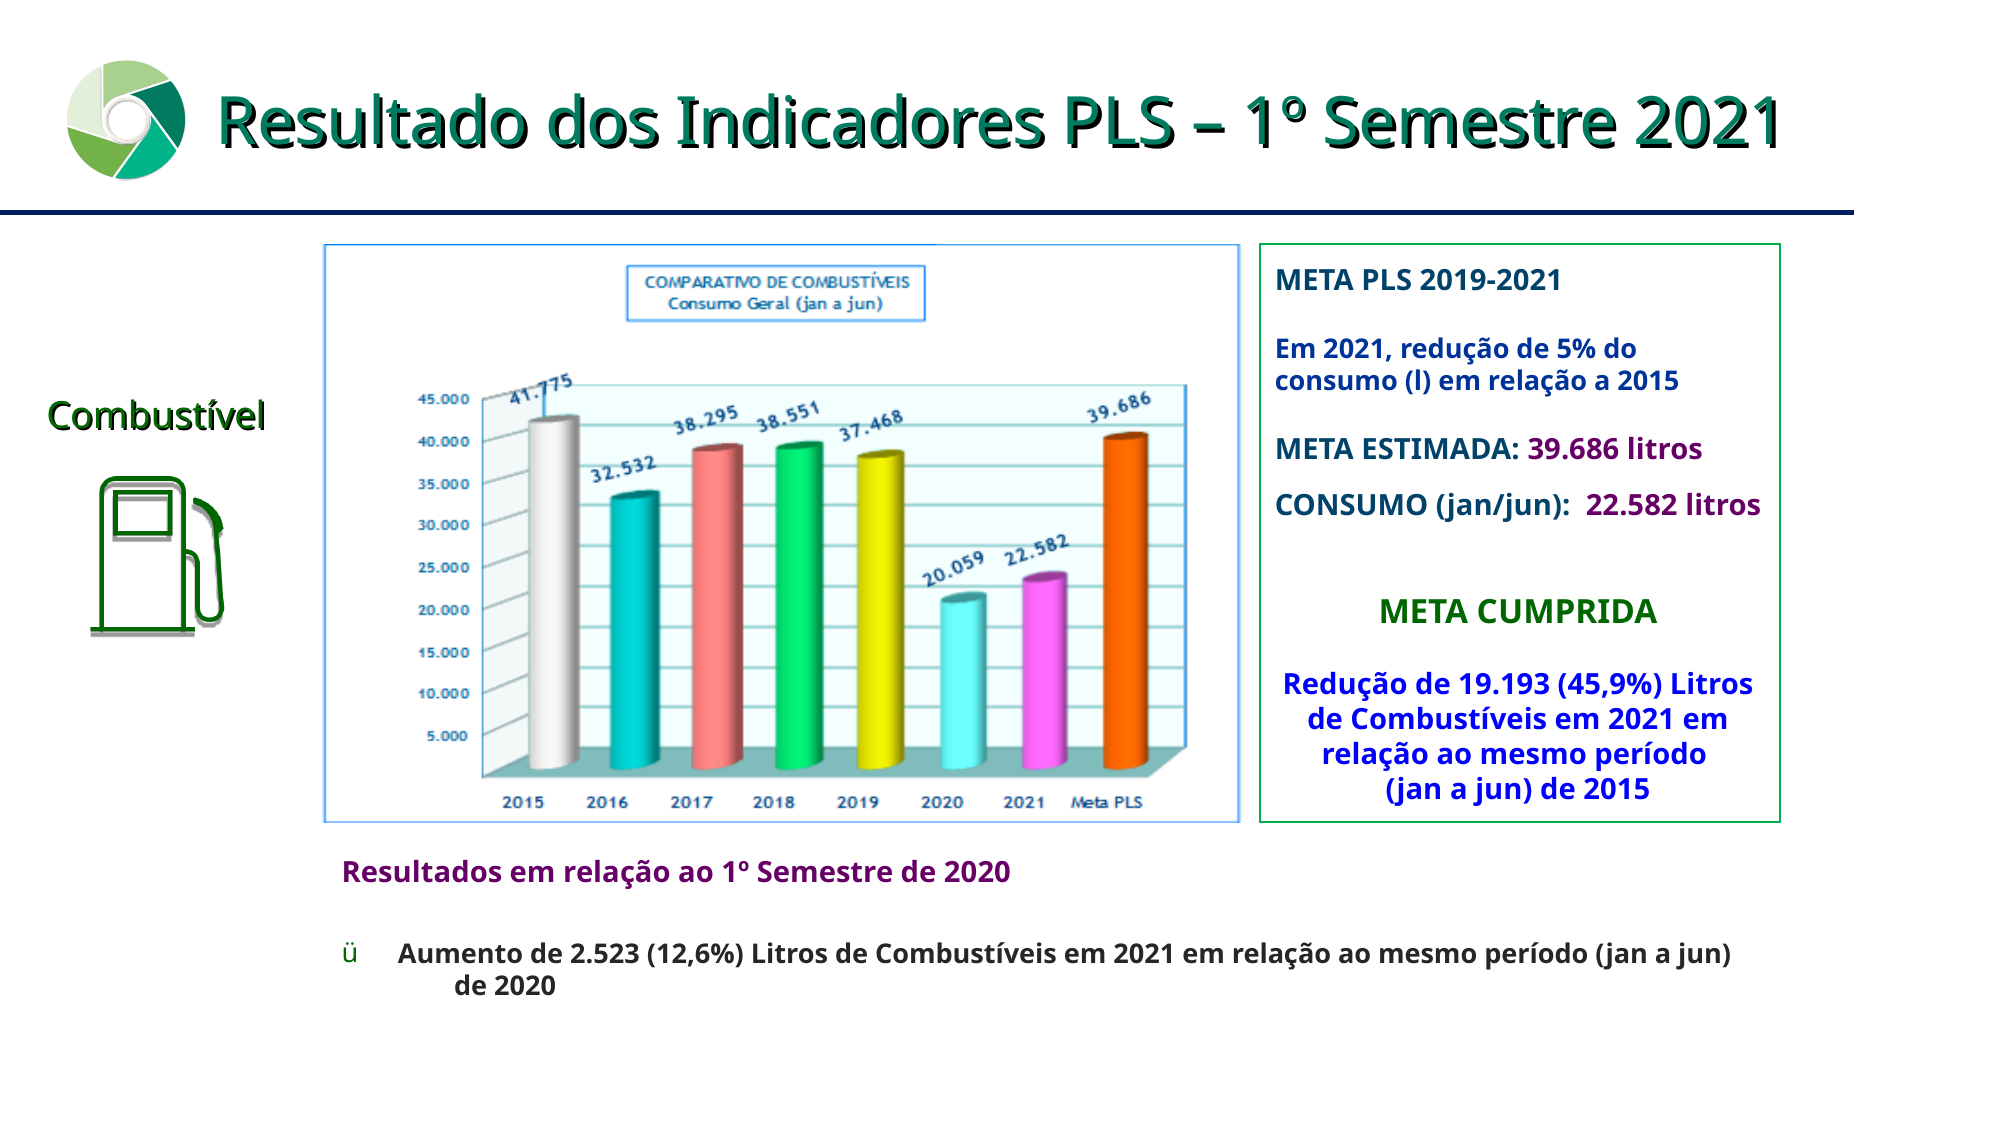

Resultado dos Indicadores PLS – 1º Semestre 2021
META PLS 2019-2021
Em 2021, redução de 5% do consumo (l) em relação a 2015
META ESTIMADA: 39.686 litros
CONSUMO (jan/jun): 22.582 litros
META CUMPRIDA
Redução de 19.193 (45,9%) Litros de Combustíveis em 2021 em relação ao mesmo período
(jan a jun) de 2015
Combustível
Resultados em relação ao 1º Semestre de 2020
Aumento de 2.523 (12,6%) Litros de Combustíveis em 2021 em relação ao mesmo período (jan a jun) de 2020